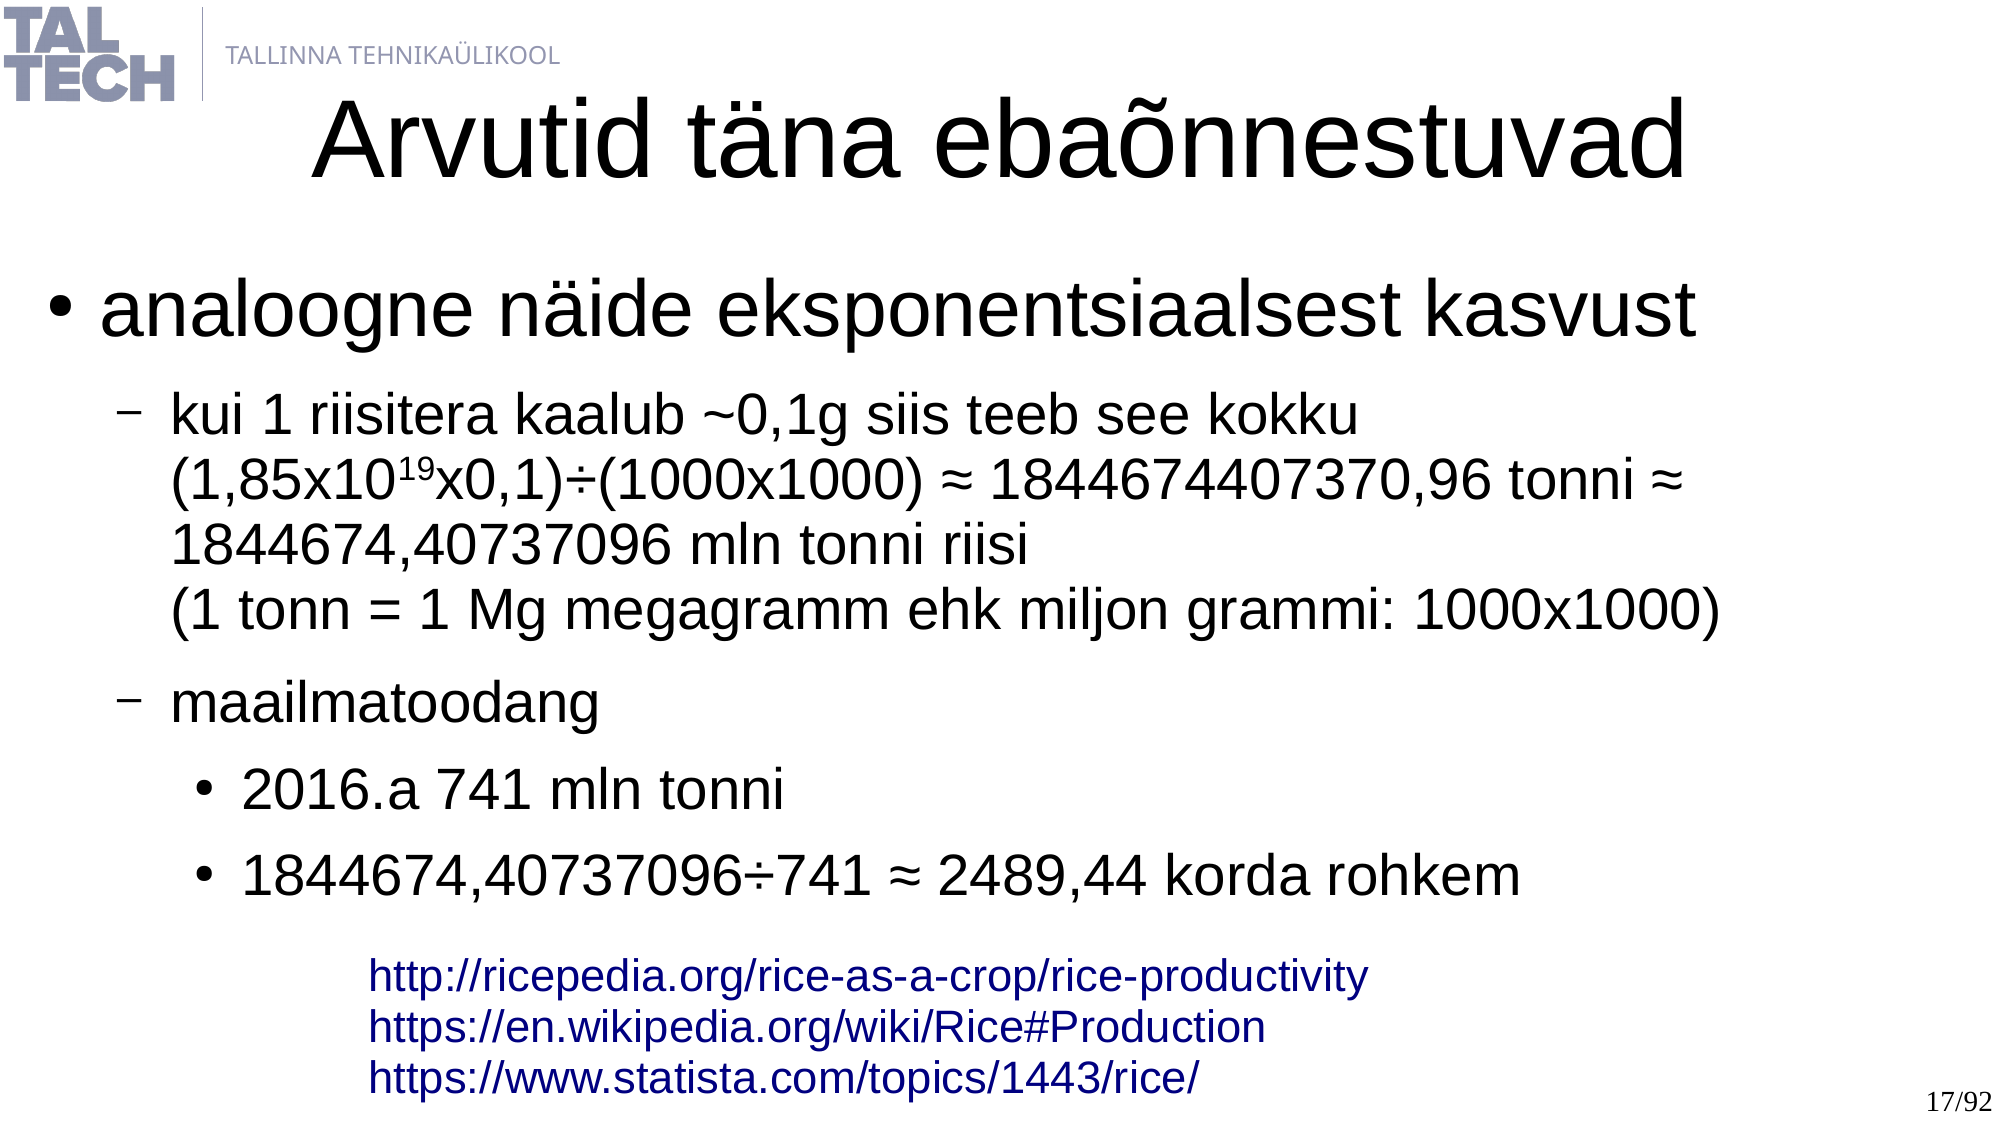

# Arvutid täna ebaõnnestuvad
analoogne näide eksponentsiaalsest kasvust
kui 1 riisitera kaalub ~0,1g siis teeb see kokku (1,85x1019x0,1)÷(1000x1000) ≈ 1844674407370,96 tonni ≈ 1844674,40737096 mln tonni riisi
(1 tonn = 1 Mg megagramm ehk miljon grammi: 1000x1000)
maailmatoodang
2016.a 741 mln tonni
1844674,40737096÷741 ≈ 2489,44 korda rohkem
http://ricepedia.org/rice-as-a-crop/rice-productivity
https://en.wikipedia.org/wiki/Rice#Production
https://www.statista.com/topics/1443/rice/
17